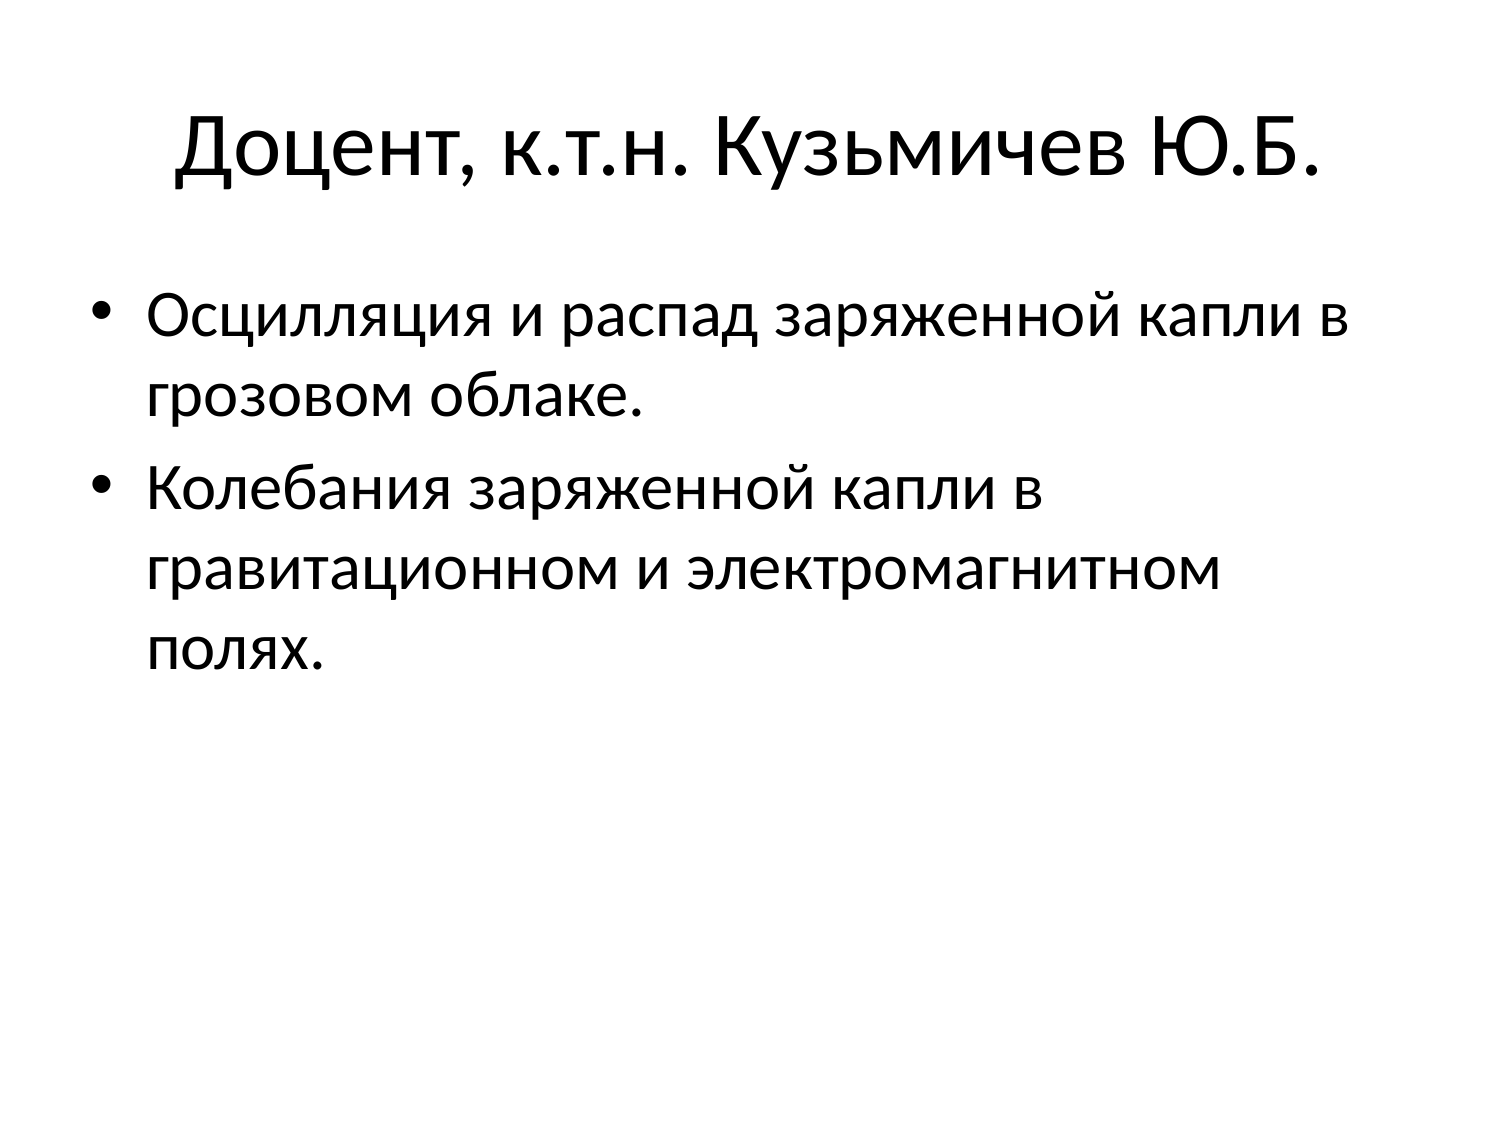

Доцент, к.т.н. Кузьмичев Ю.Б.
Осцилляция и распад заряженной капли в грозовом облаке.
Колебания заряженной капли в гравитационном и электромагнитном полях.